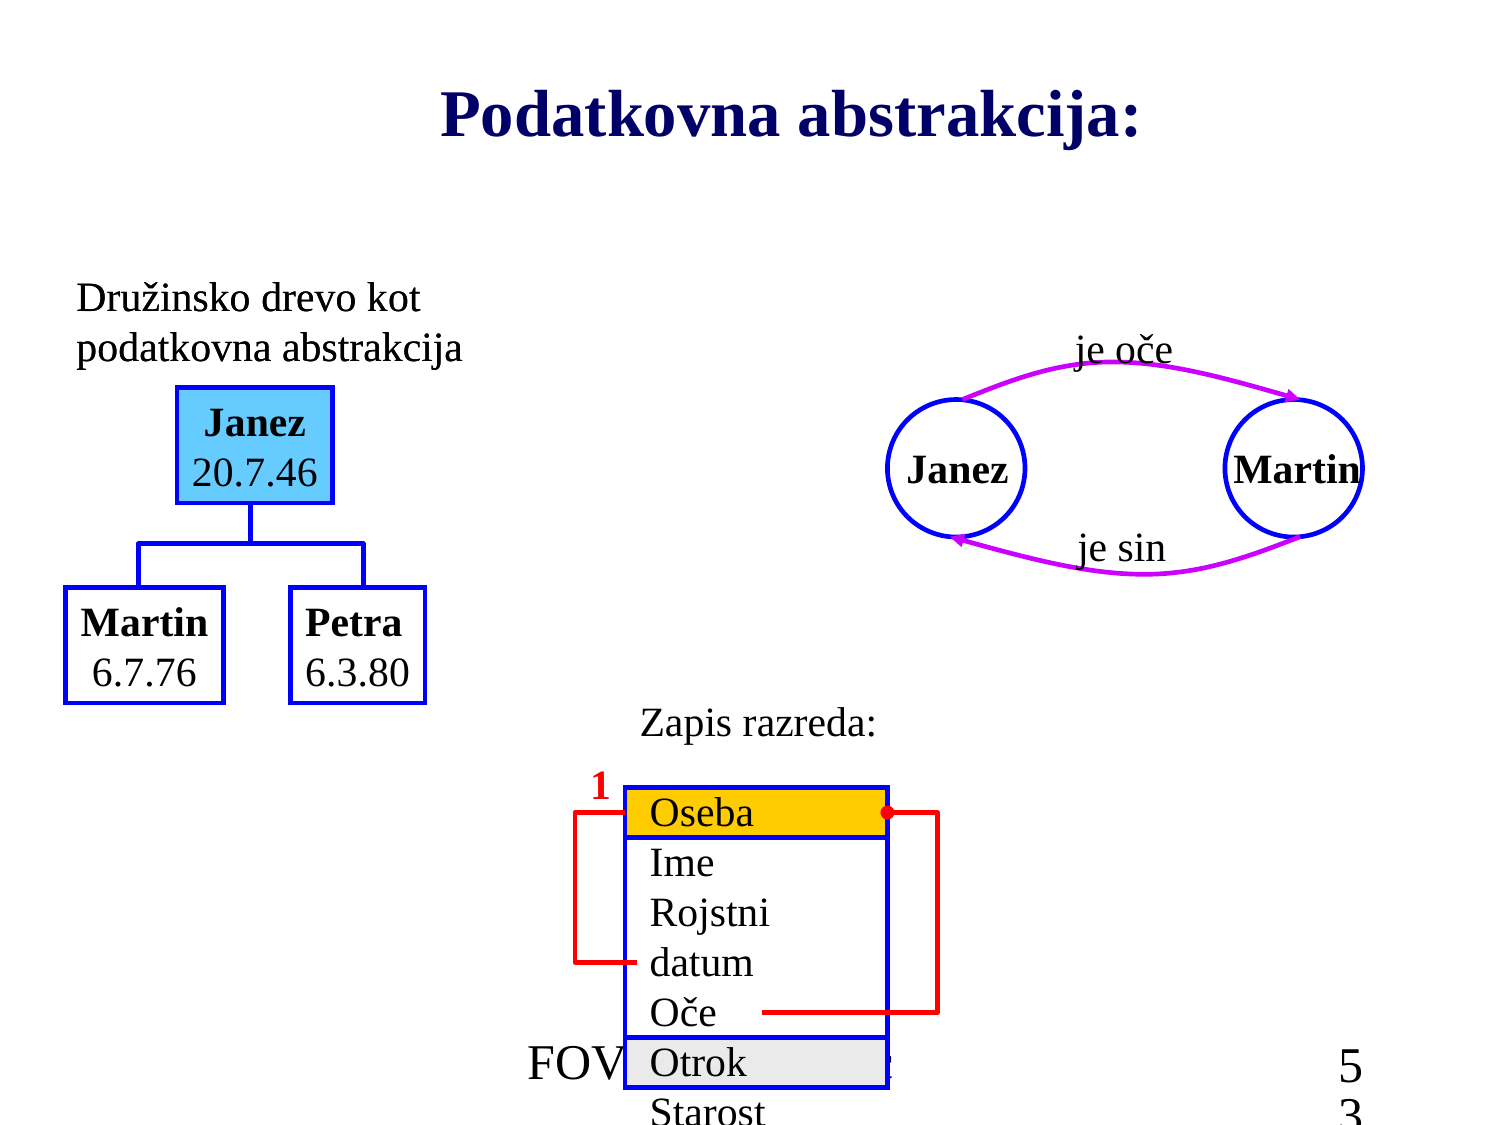

Podatkovna abstrakcija:
Družinsko drevo kot
podatkovna abstrakcija
Družinsko drevo kot
podatkovna abstrakcija
Janez
20.7.46
Martin
6.7.76
Petra
6.3.80
je oče
Janez
Martin
je sin
Zapis razreda:
1
Oseba
Ime
Rojstni datum
Oče
Otrok
Starost
FOV, V. Rajkovic
53